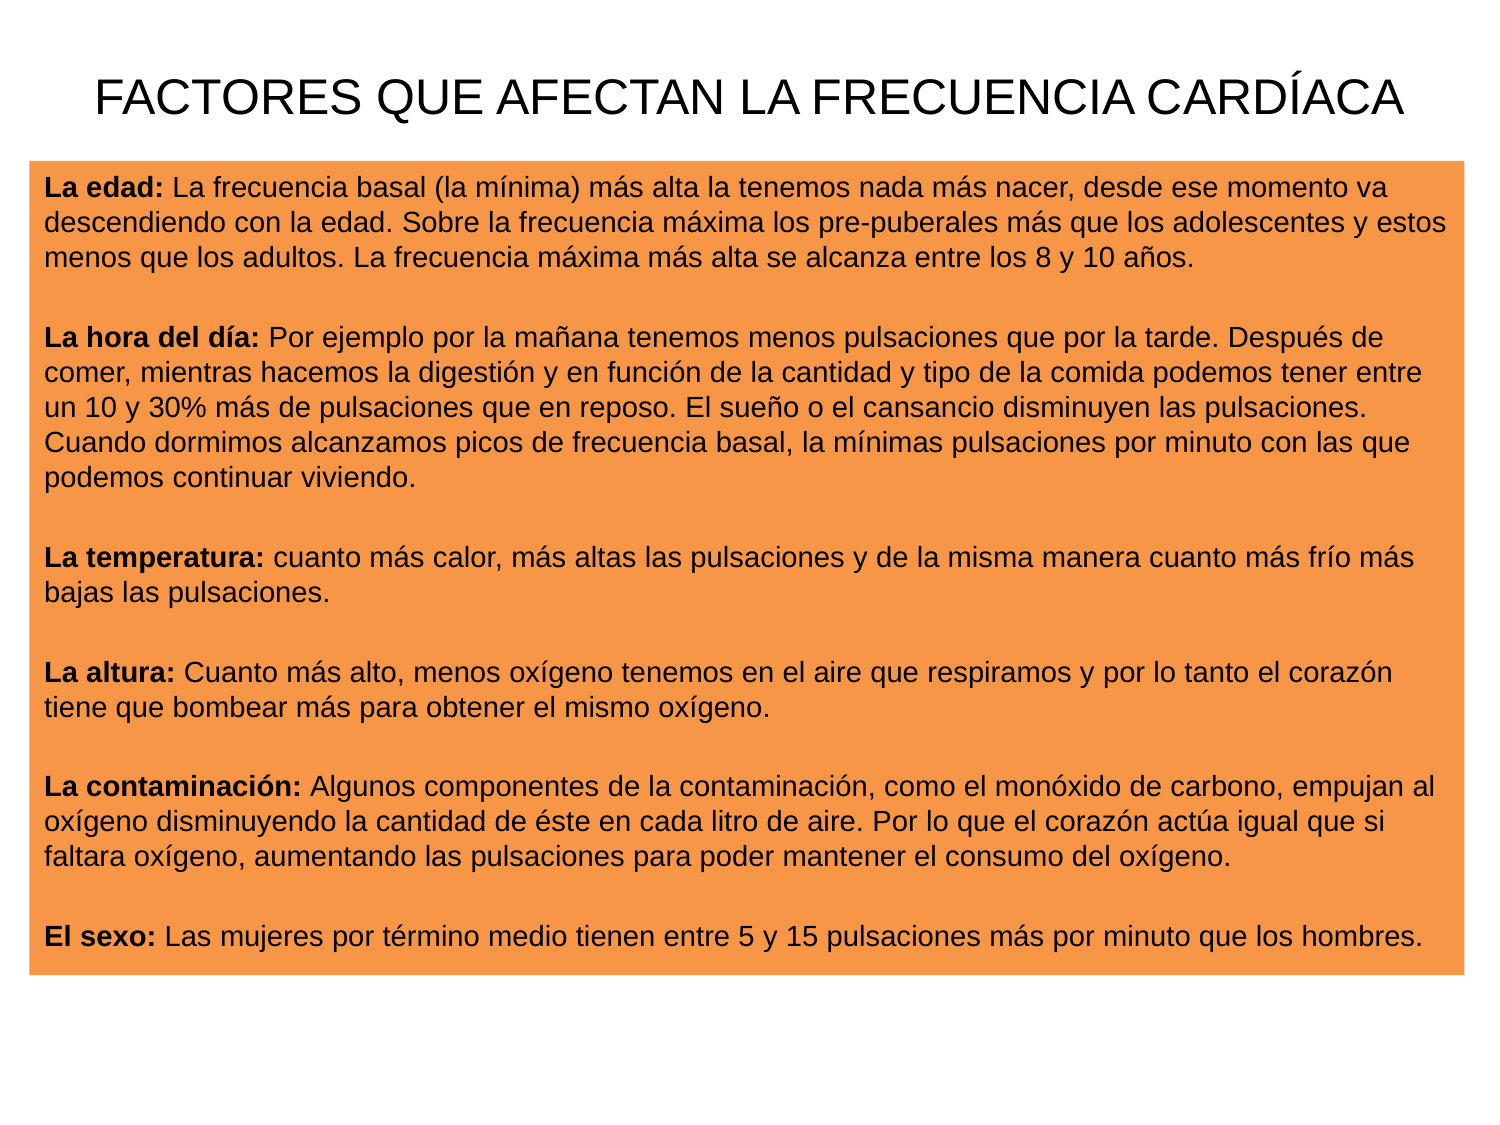

FACTORES QUE AFECTAN LA FRECUENCIA CARDÍACA
La edad: La frecuencia basal (la mínima) más alta la tenemos nada más nacer, desde ese momento va descendiendo con la edad. Sobre la frecuencia máxima los pre-puberales más que los adolescentes y estos menos que los adultos. La frecuencia máxima más alta se alcanza entre los 8 y 10 años.
La hora del día: Por ejemplo por la mañana tenemos menos pulsaciones que por la tarde. Después de comer, mientras hacemos la digestión y en función de la cantidad y tipo de la comida podemos tener entre un 10 y 30% más de pulsaciones que en reposo. El sueño o el cansancio disminuyen las pulsaciones. Cuando dormimos alcanzamos picos de frecuencia basal, la mínimas pulsaciones por minuto con las que podemos continuar viviendo. 
La temperatura: cuanto más calor, más altas las pulsaciones y de la misma manera cuanto más frío más bajas las pulsaciones. 
La altura: Cuanto más alto, menos oxígeno tenemos en el aire que respiramos y por lo tanto el corazón tiene que bombear más para obtener el mismo oxígeno. 
La contaminación: Algunos componentes de la contaminación, como el monóxido de carbono, empujan al oxígeno disminuyendo la cantidad de éste en cada litro de aire. Por lo que el corazón actúa igual que si faltara oxígeno, aumentando las pulsaciones para poder mantener el consumo del oxígeno. 
El sexo: Las mujeres por término medio tienen entre 5 y 15 pulsaciones más por minuto que los hombres.